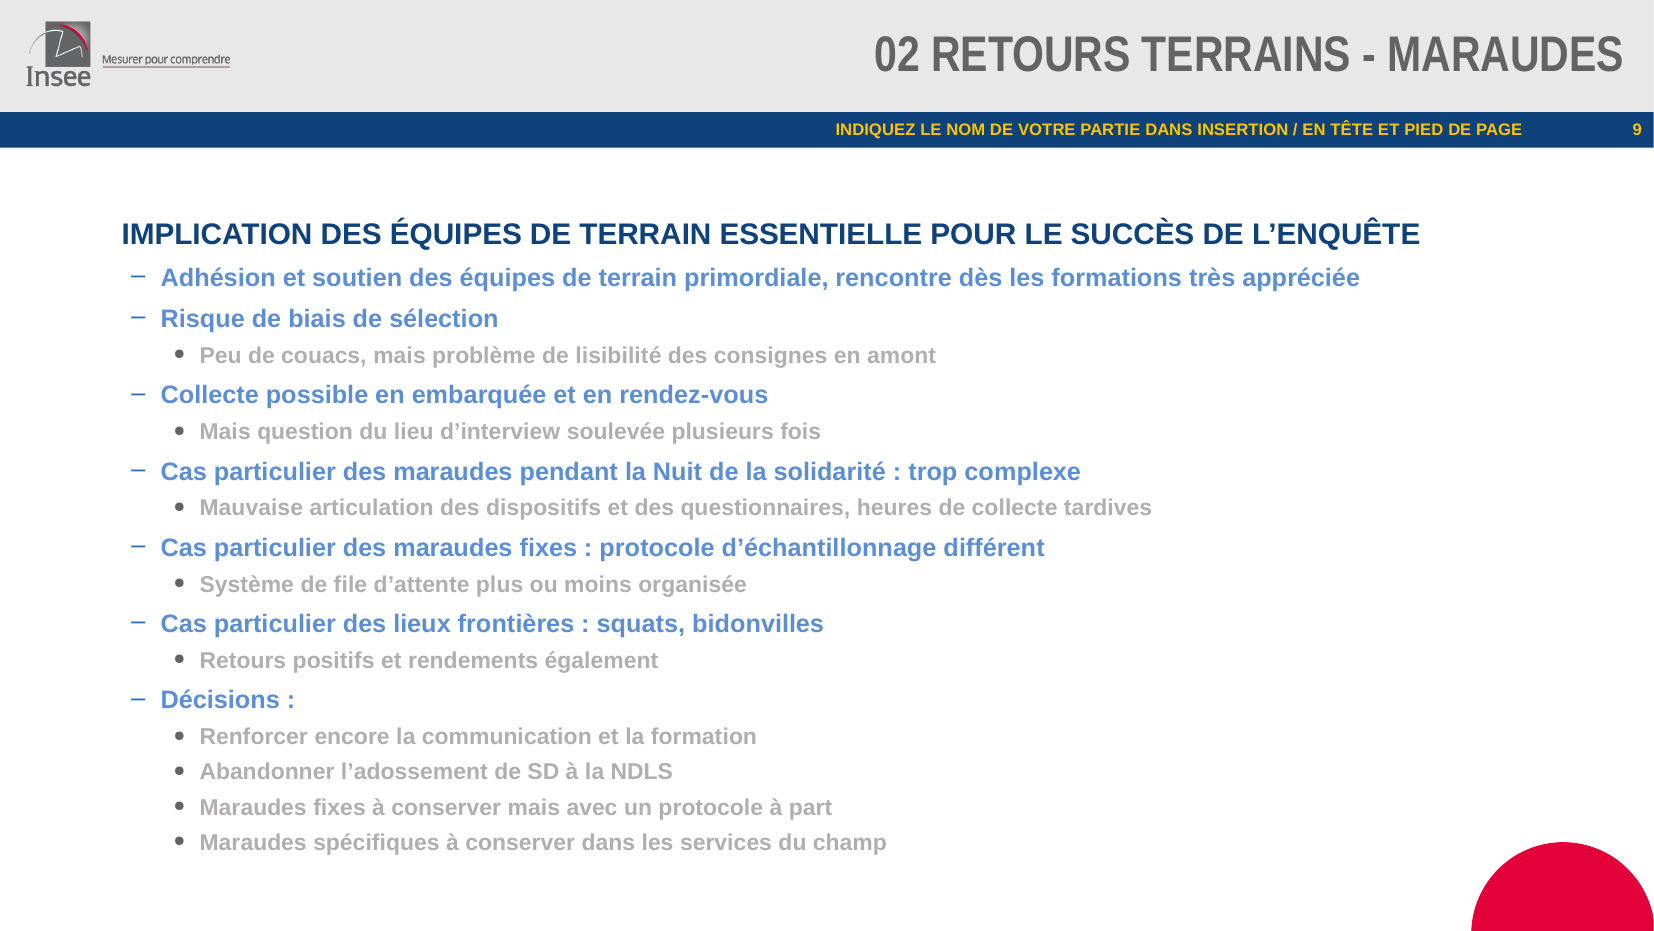

# 02 RETOURS TERRAINS - MARAUDES
Indiquez le nom de votre partie dans Insertion / En tête et pied de page
9
Implication des Équipes de terrain essentielle pour le succès de l’enquête
Adhésion et soutien des équipes de terrain primordiale, rencontre dès les formations très appréciée
Risque de biais de sélection
Peu de couacs, mais problème de lisibilité des consignes en amont
Collecte possible en embarquée et en rendez-vous
Mais question du lieu d’interview soulevée plusieurs fois
Cas particulier des maraudes pendant la Nuit de la solidarité : trop complexe
Mauvaise articulation des dispositifs et des questionnaires, heures de collecte tardives
Cas particulier des maraudes fixes : protocole d’échantillonnage différent
Système de file d’attente plus ou moins organisée
Cas particulier des lieux frontières : squats, bidonvilles
Retours positifs et rendements également
Décisions :
Renforcer encore la communication et la formation
Abandonner l’adossement de SD à la NDLS
Maraudes fixes à conserver mais avec un protocole à part
Maraudes spécifiques à conserver dans les services du champ